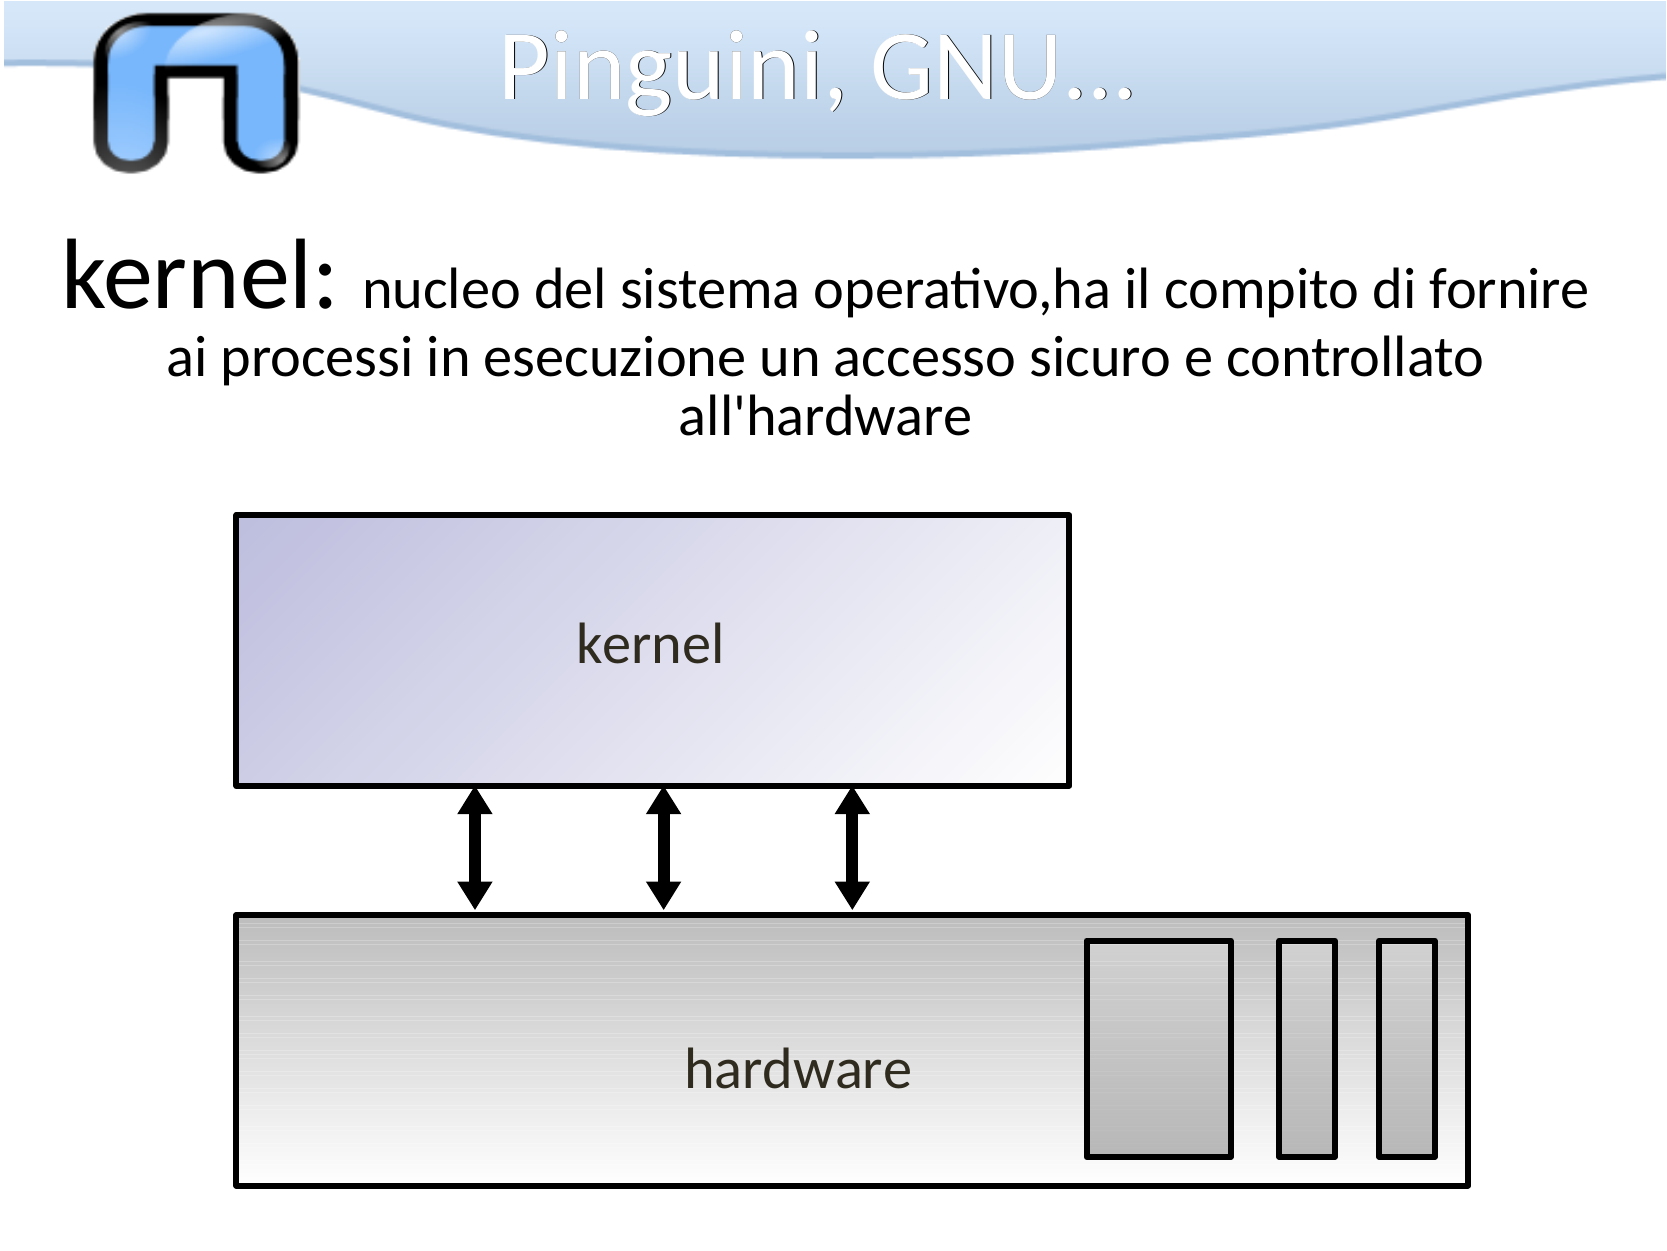

Pinguini, GNU...
# kernel: nucleo del sistema operativo,ha il compito di fornire ai processi in esecuzione un accesso sicuro e controllato all'hardware
kernel
hardware